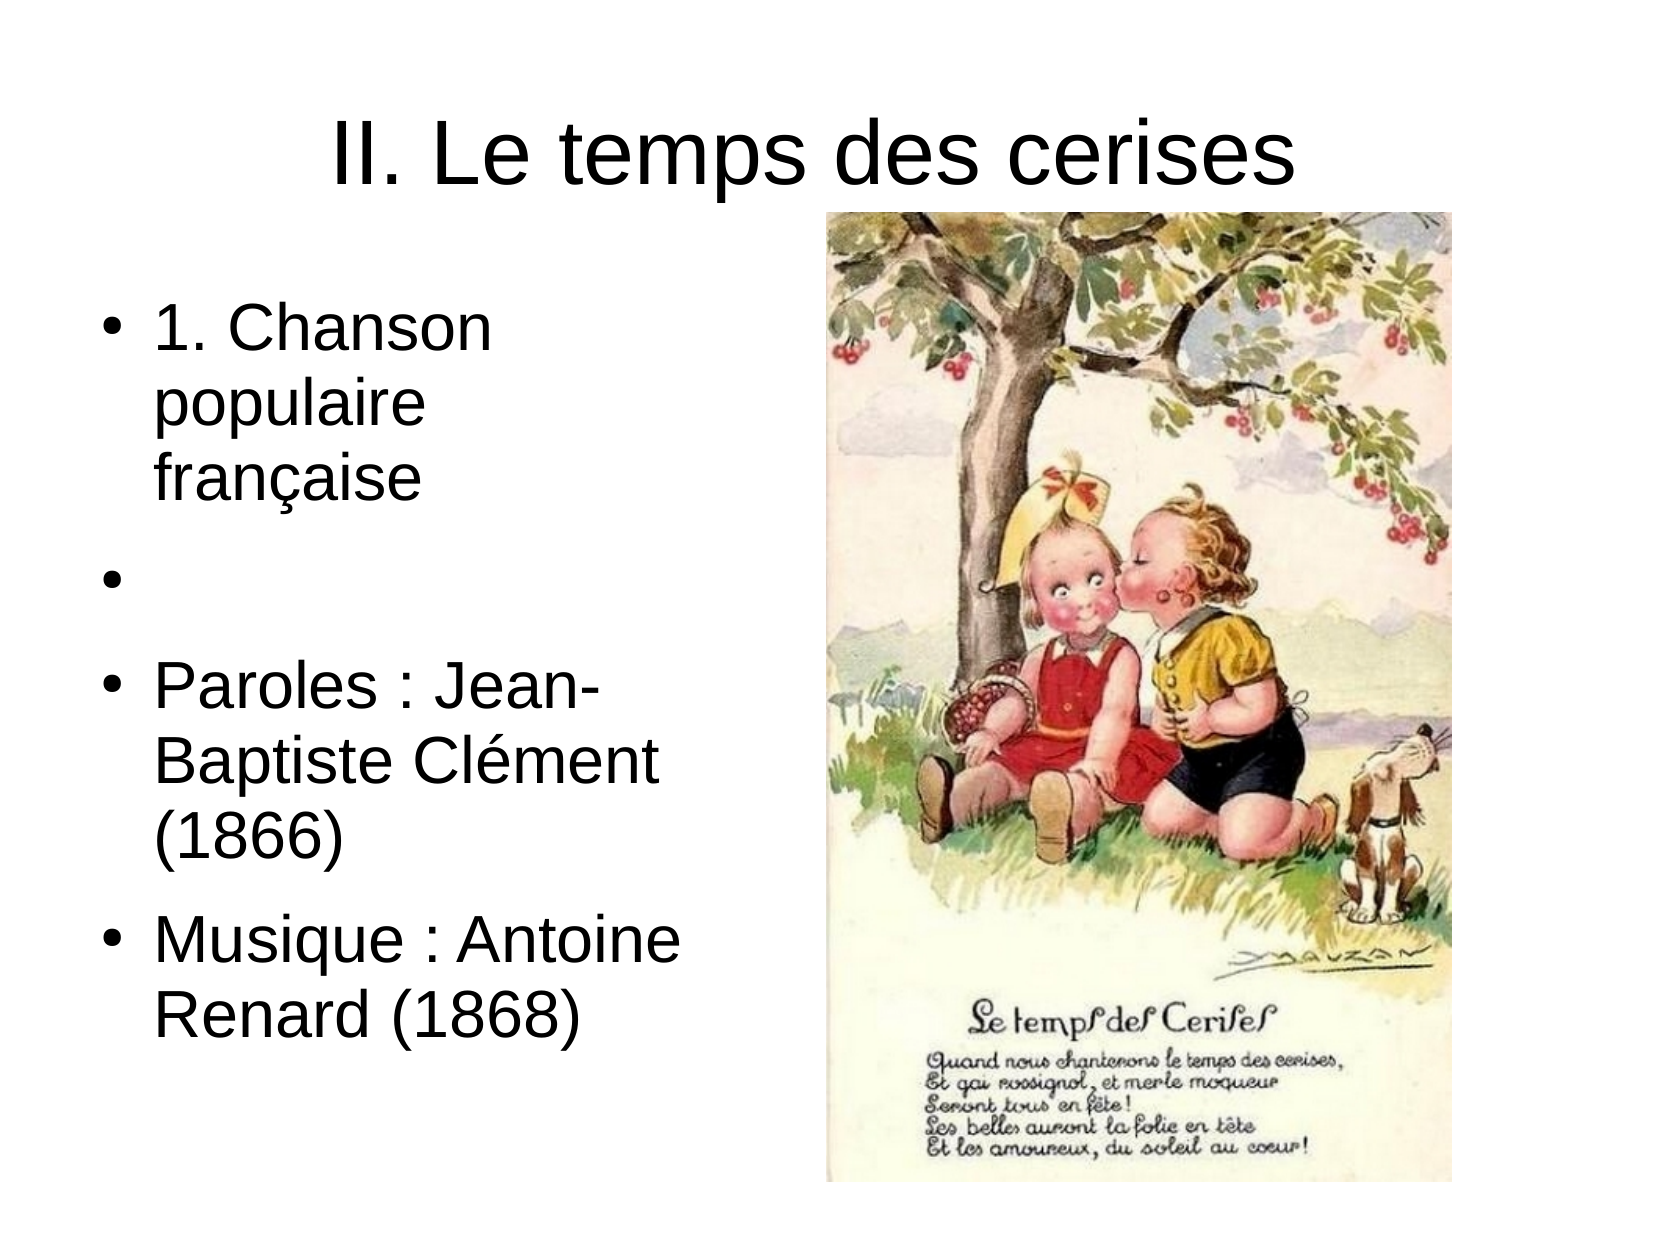

# II. Le temps des cerises
1. Chanson populaire française
Paroles : Jean-Baptiste Clément (1866)
Musique : Antoine Renard (1868)